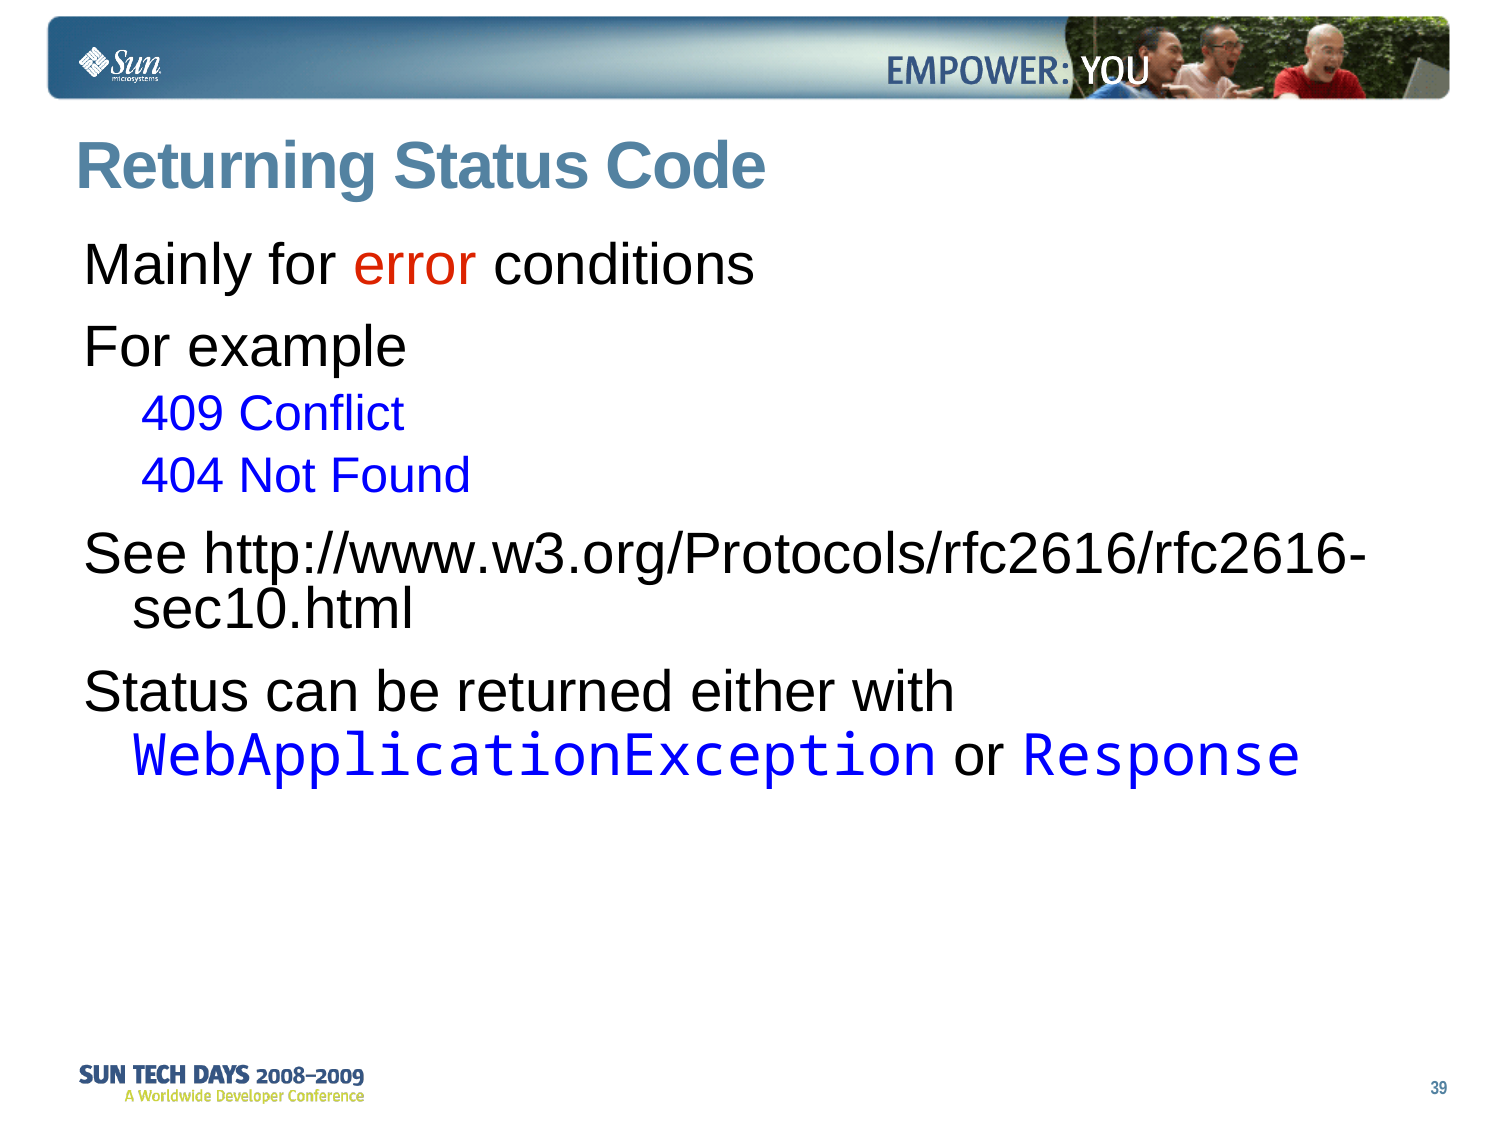

# Returning Status Code
Mainly for error conditions
For example
409 Conflict
404 Not Found
See http://www.w3.org/Protocols/rfc2616/rfc2616-sec10.html
Status can be returned either with WebApplicationException or Response